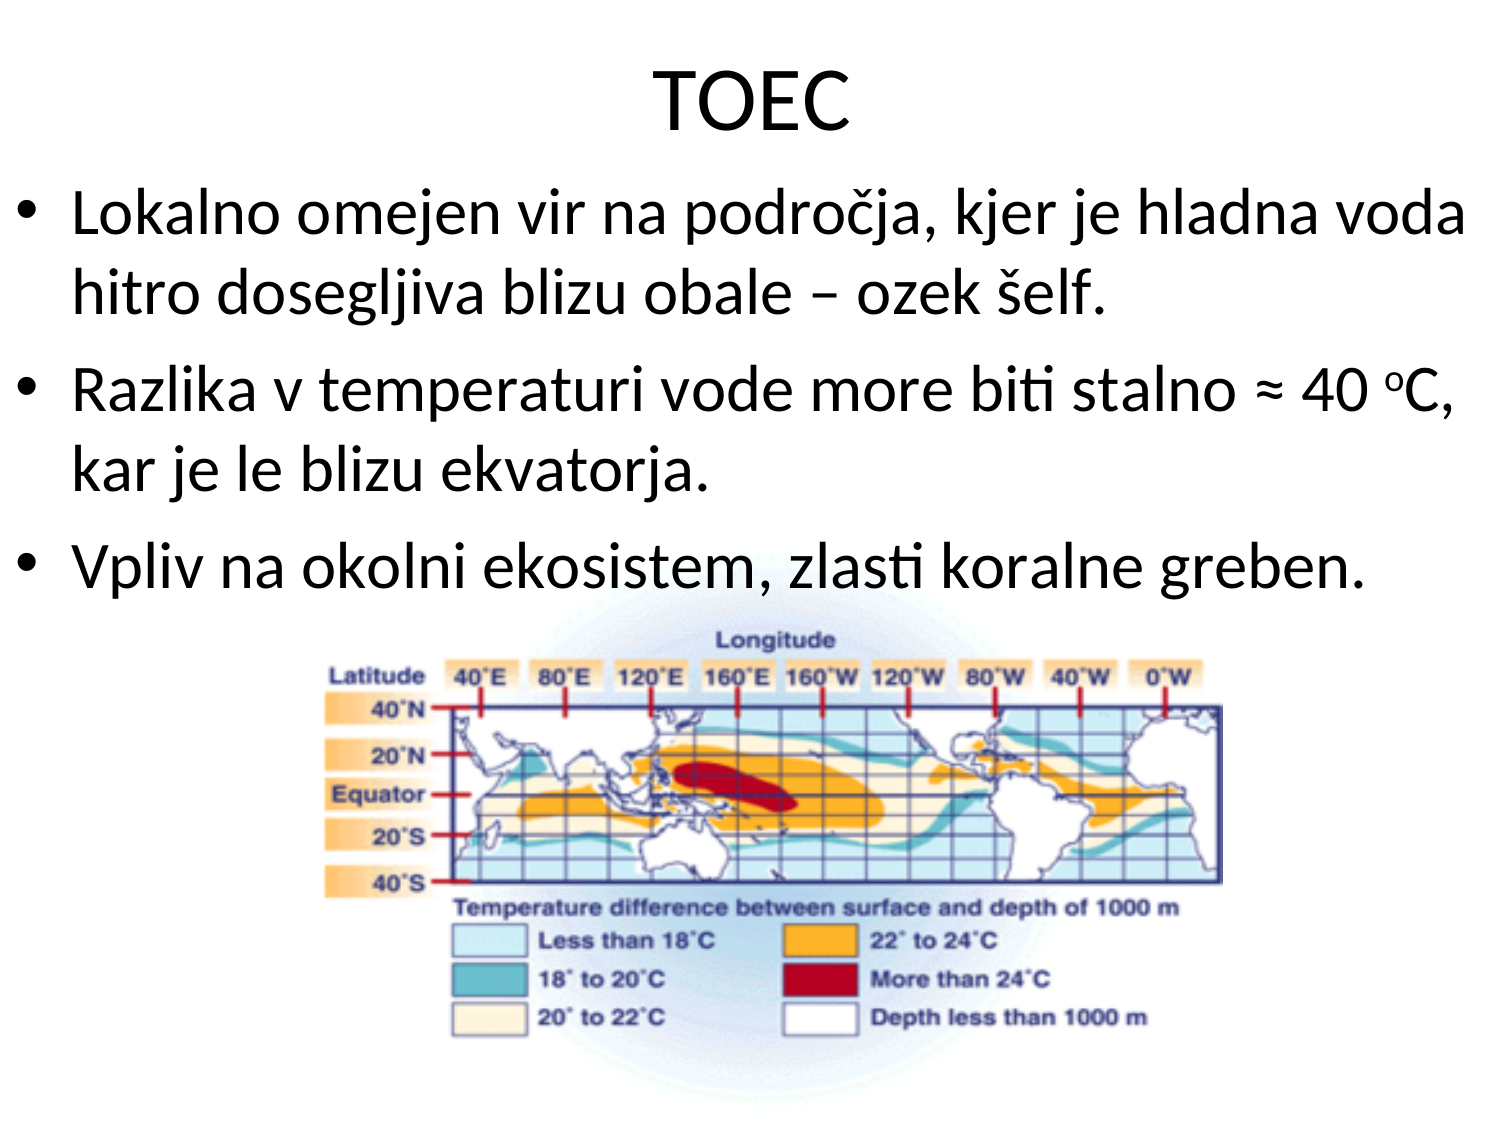

TOEC
Lokalno omejen vir na področja, kjer je hladna voda hitro dosegljiva blizu obale – ozek šelf.
Razlika v temperaturi vode more biti stalno ≈ 40 oC, kar je le blizu ekvatorja.
Vpliv na okolni ekosistem, zlasti koralne greben.